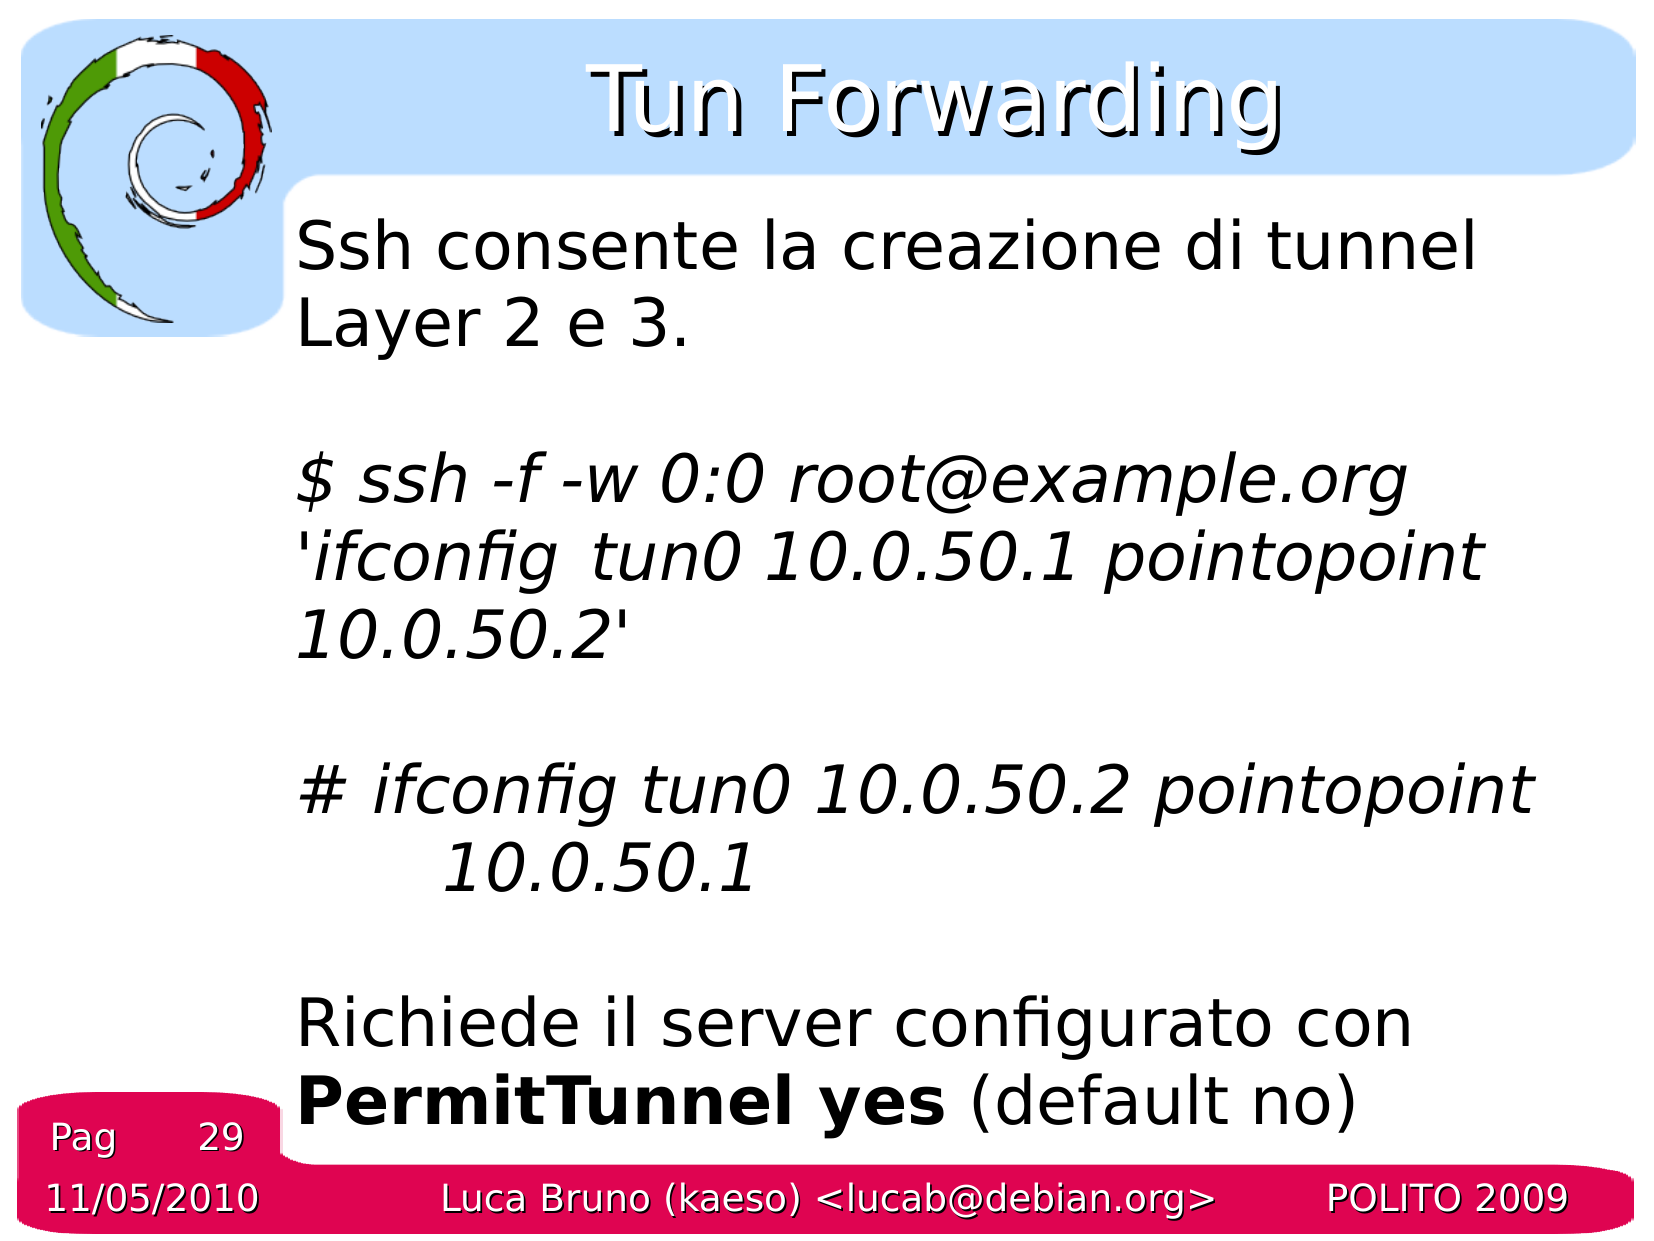

# Tun Forwarding
Ssh consente la creazione di tunnel 		Layer 2 e 3.
$ ssh -f -w 0:0 root@example.org 'ifconfig 	tun0 10.0.50.1 pointopoint 10.0.50.2'
# ifconfig tun0 10.0.50.2 pointopoint 			10.0.50.1
Richiede il server configurato con PermitTunnel yes (default no)
Pag
Luca Bruno (kaeso) <lucab@debian.org> 		POLITO 2009
11/05/2010